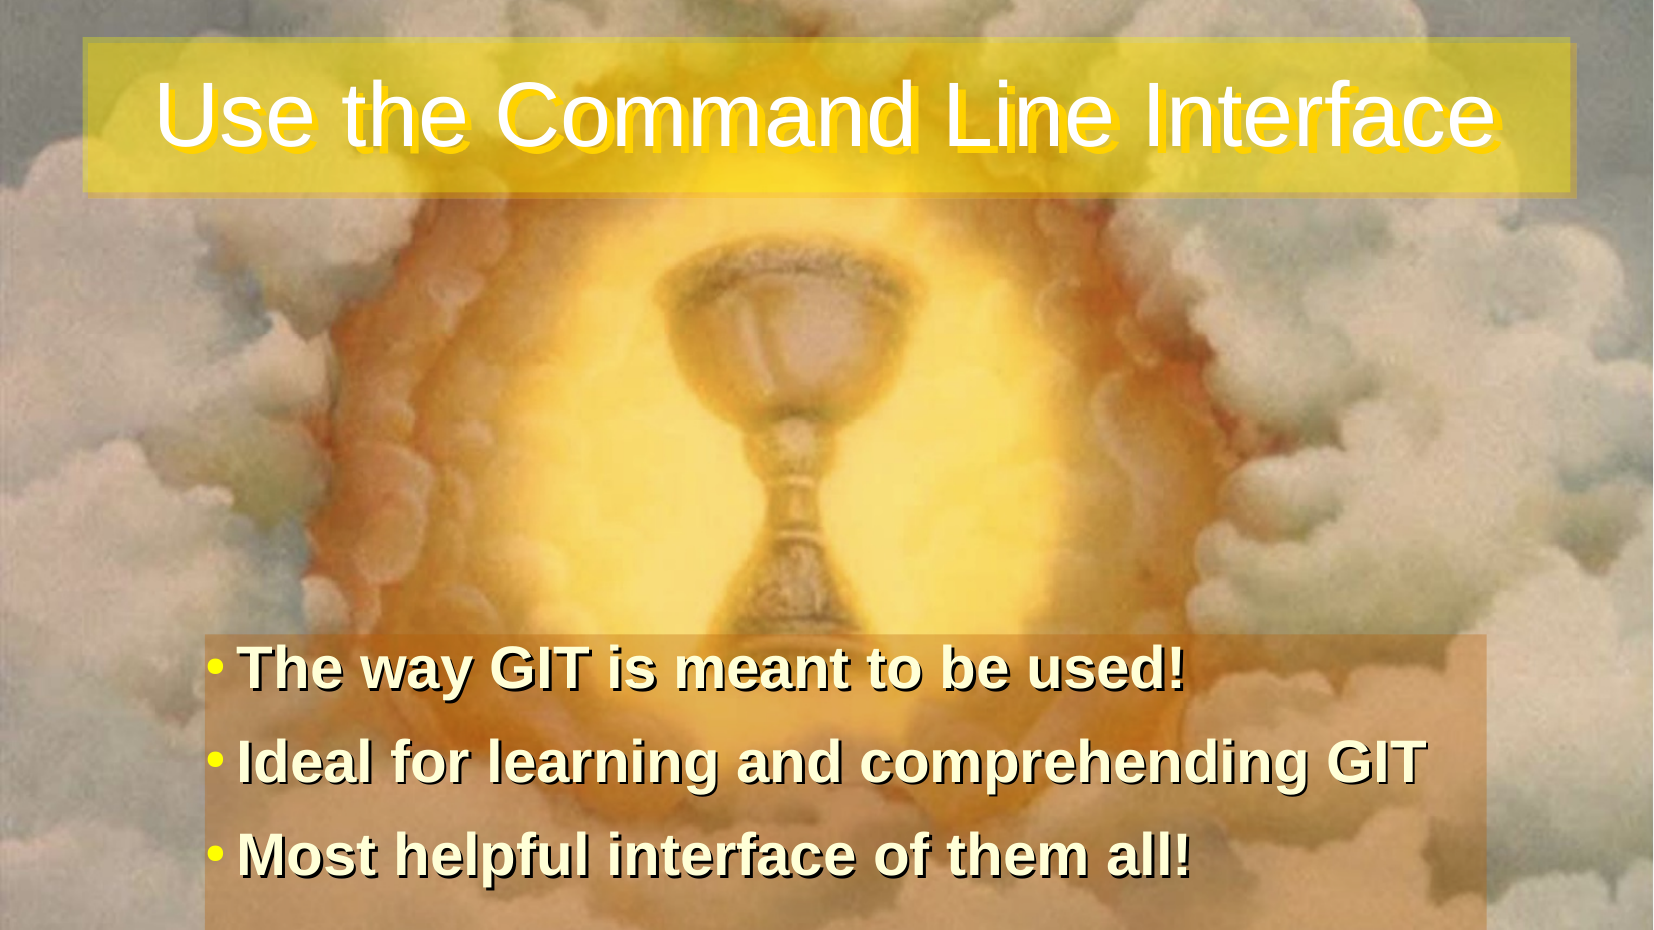

# Use the Command Line Interface
The way GIT is meant to be used!
Ideal for learning and comprehending GIT
Most helpful interface of them all!